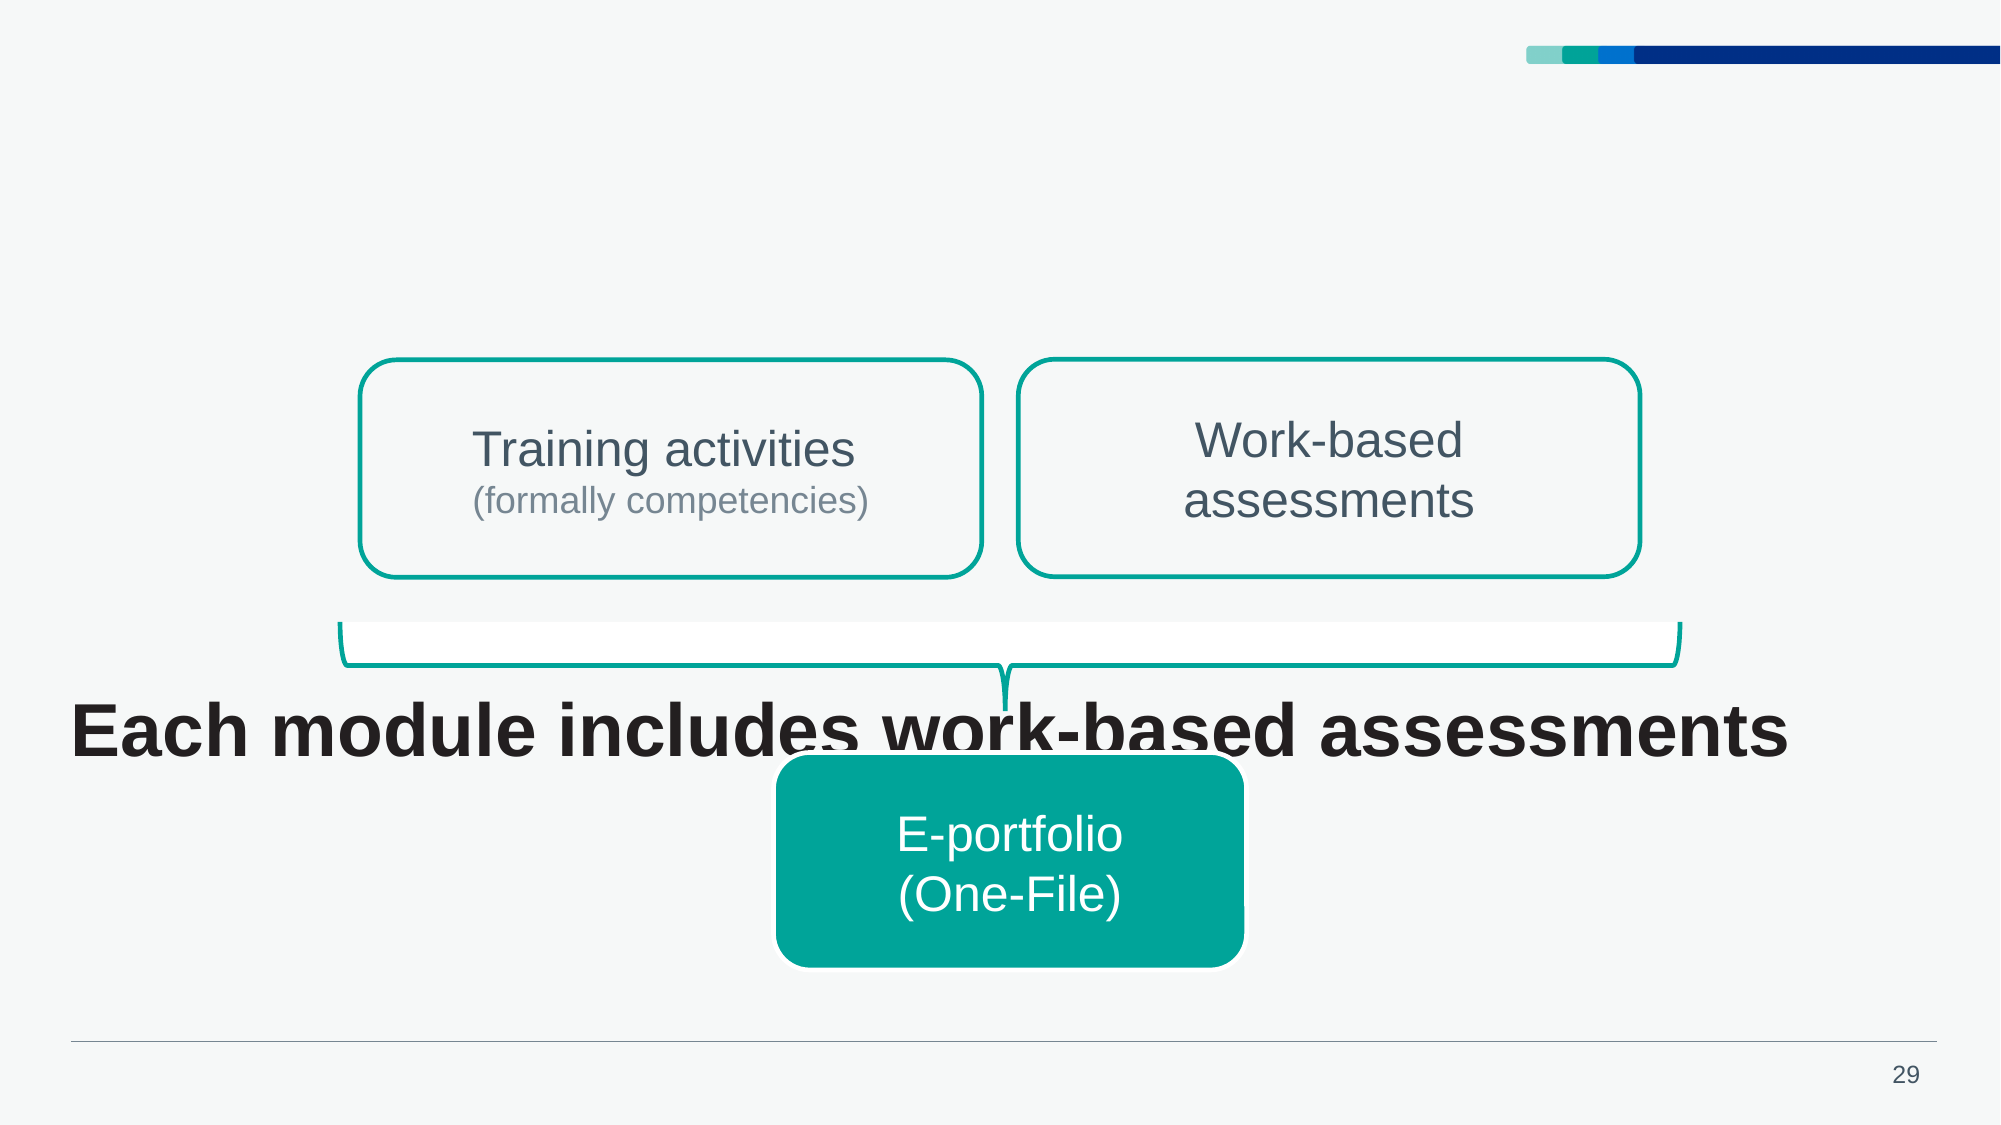

Work-based assessments
Training activities
(formally competencies)
E-portfolio
(One-File)
# Each module includes work-based assessments